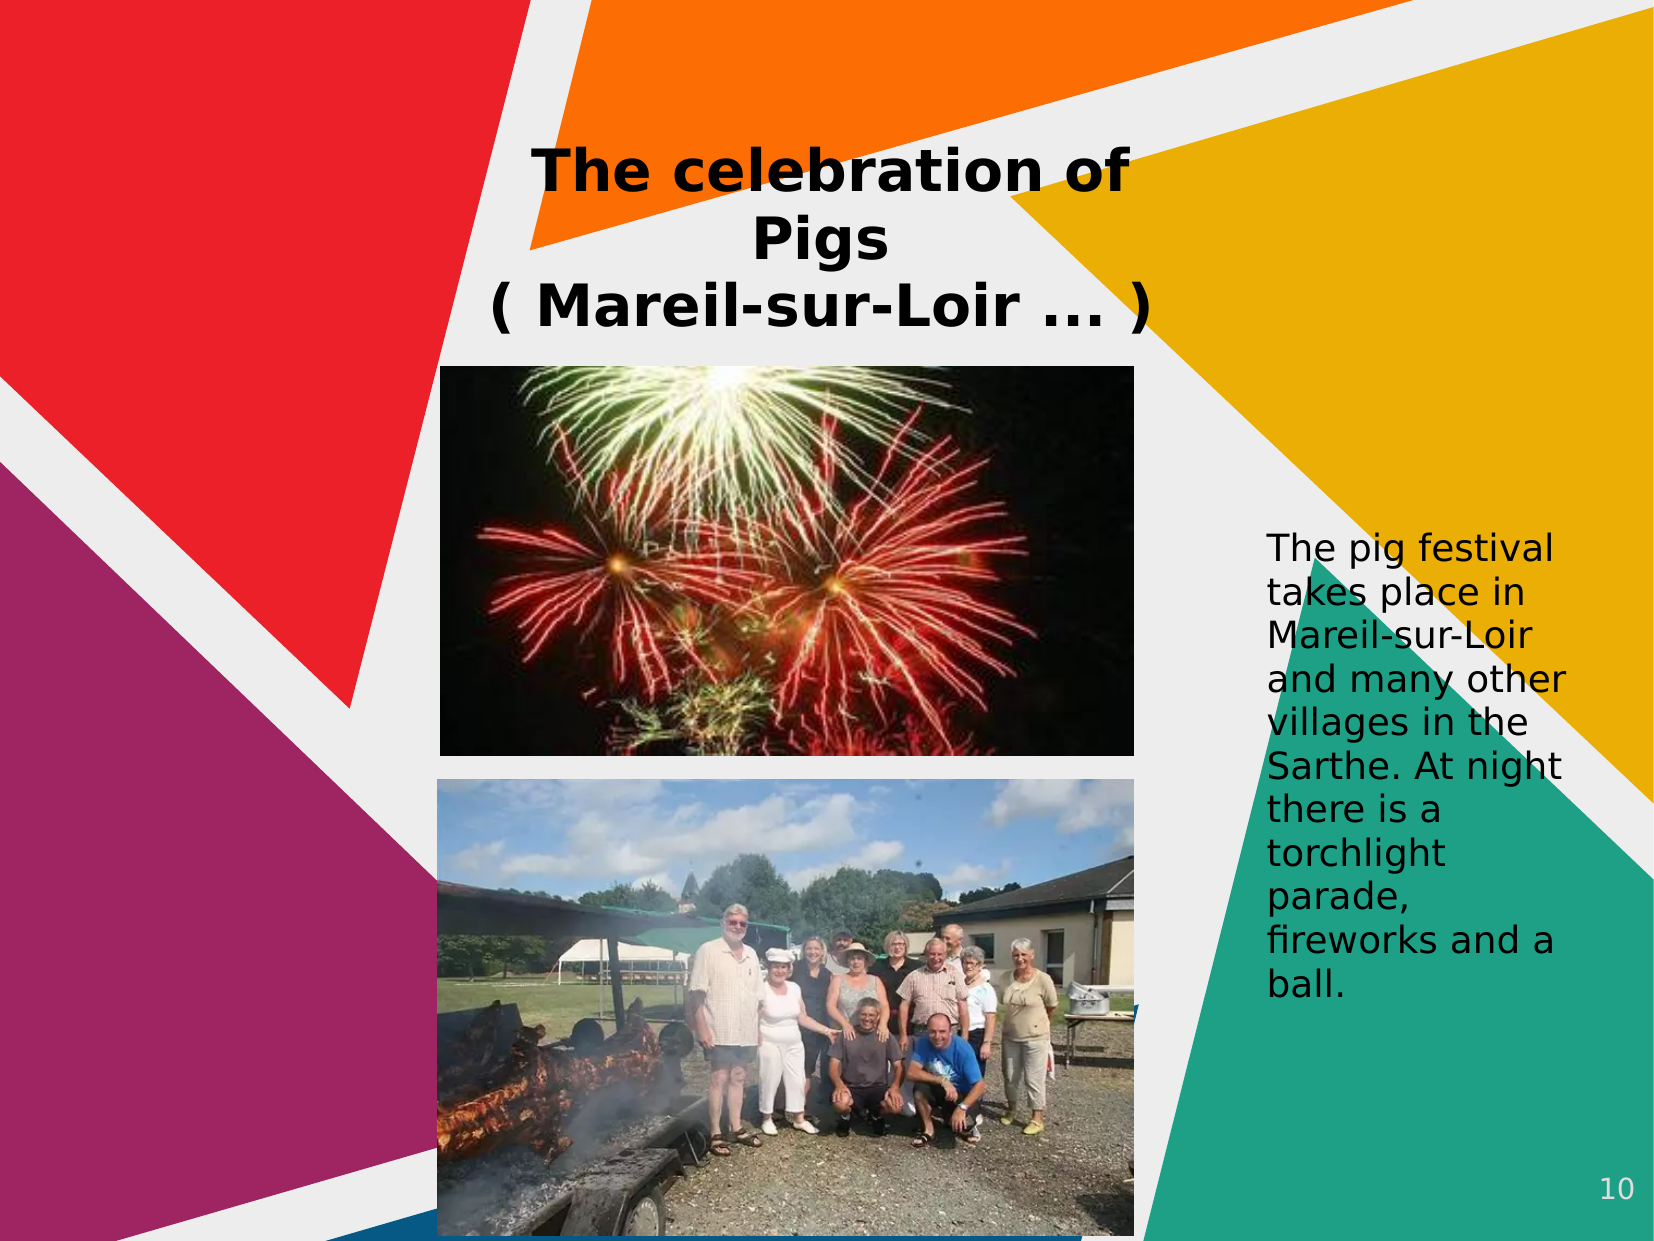

# The celebration of Pigs ( Mareil-sur-Loir ... )
The pig festival takes place in Mareil-sur-Loir and many other villages in the Sarthe. At night there is a torchlight parade, fireworks and a ball.
10